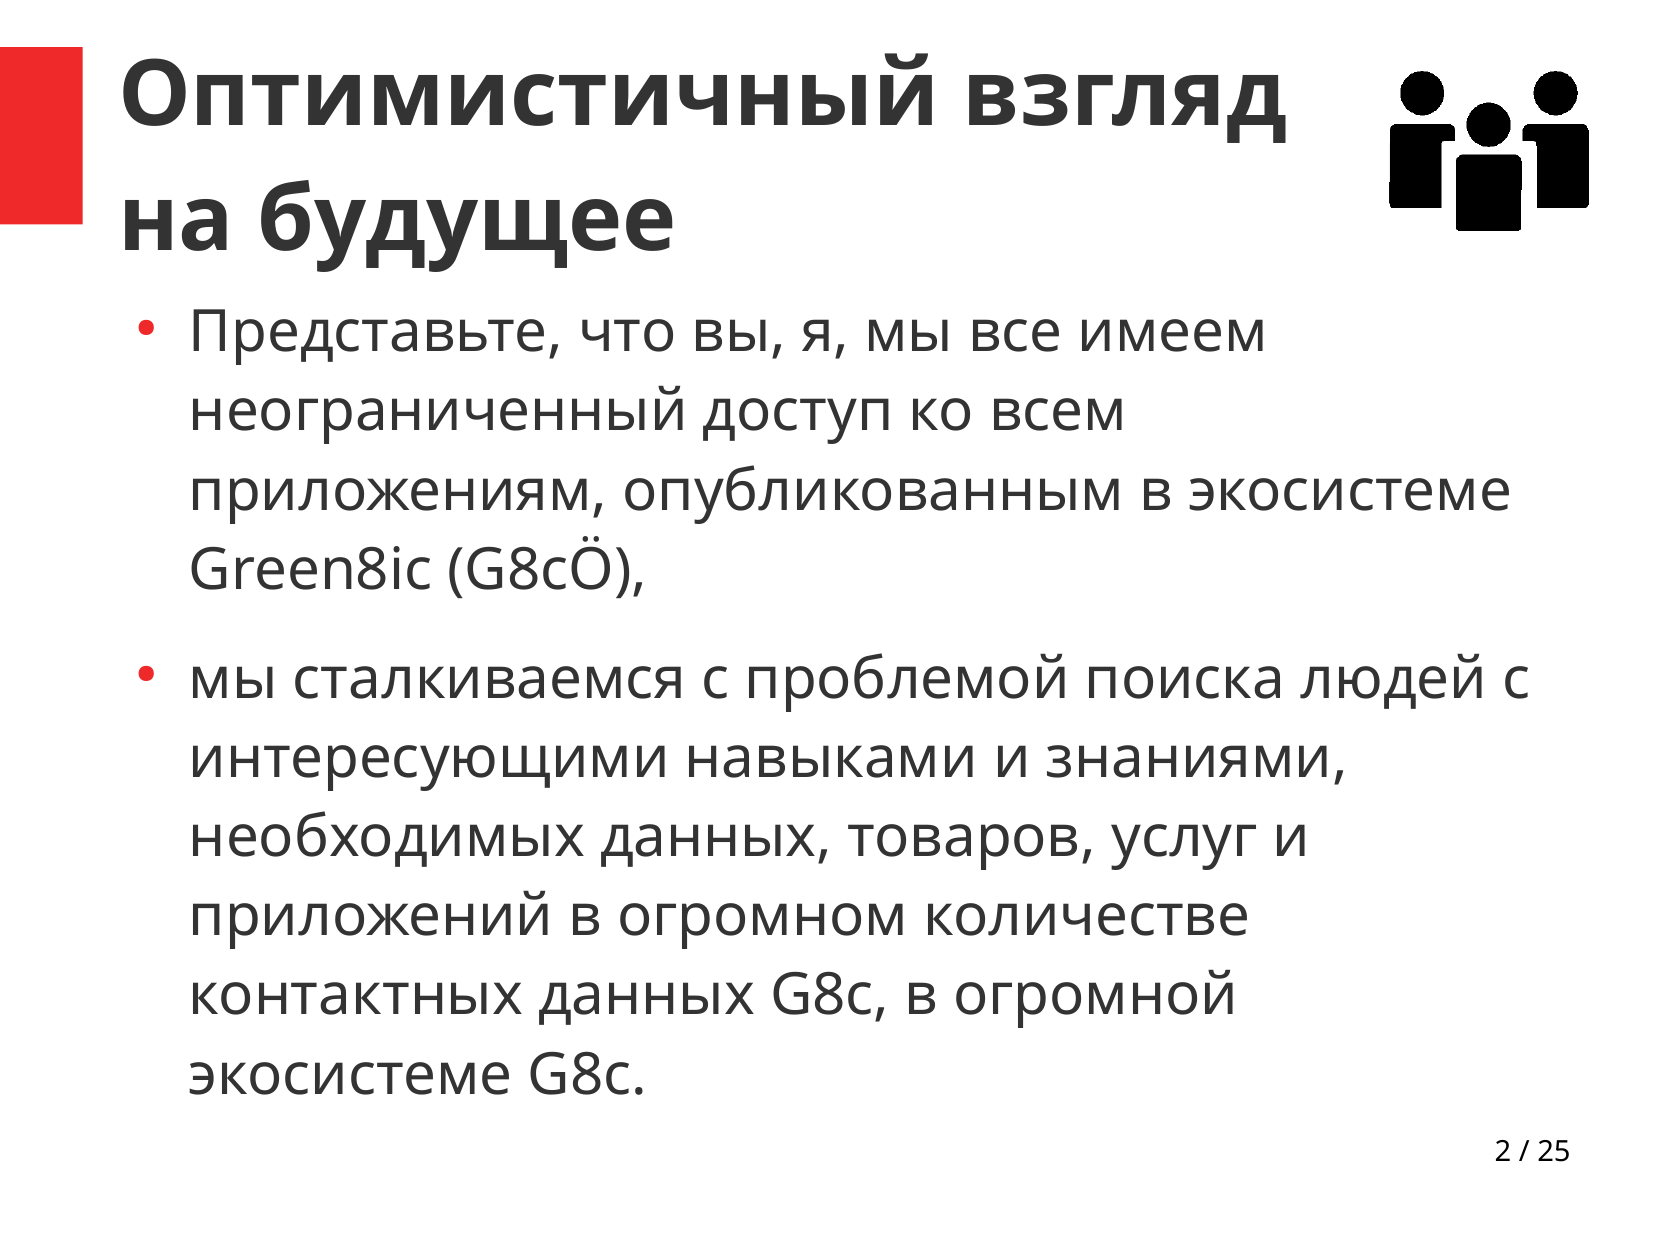

# Оптимистичный взгляд на будущее
Представьте, что вы, я, мы все имеем неограниченный доступ ко всем приложениям, опубликованным в экосистеме Green8ic (G8cÖ),
мы сталкиваемся с проблемой поиска людей с интерeсующими навыками и знаниями, необходимых данных, товаров, услуг и приложений в огромном количестве контактных данных G8c, в огромной экосистеме G8c.
2